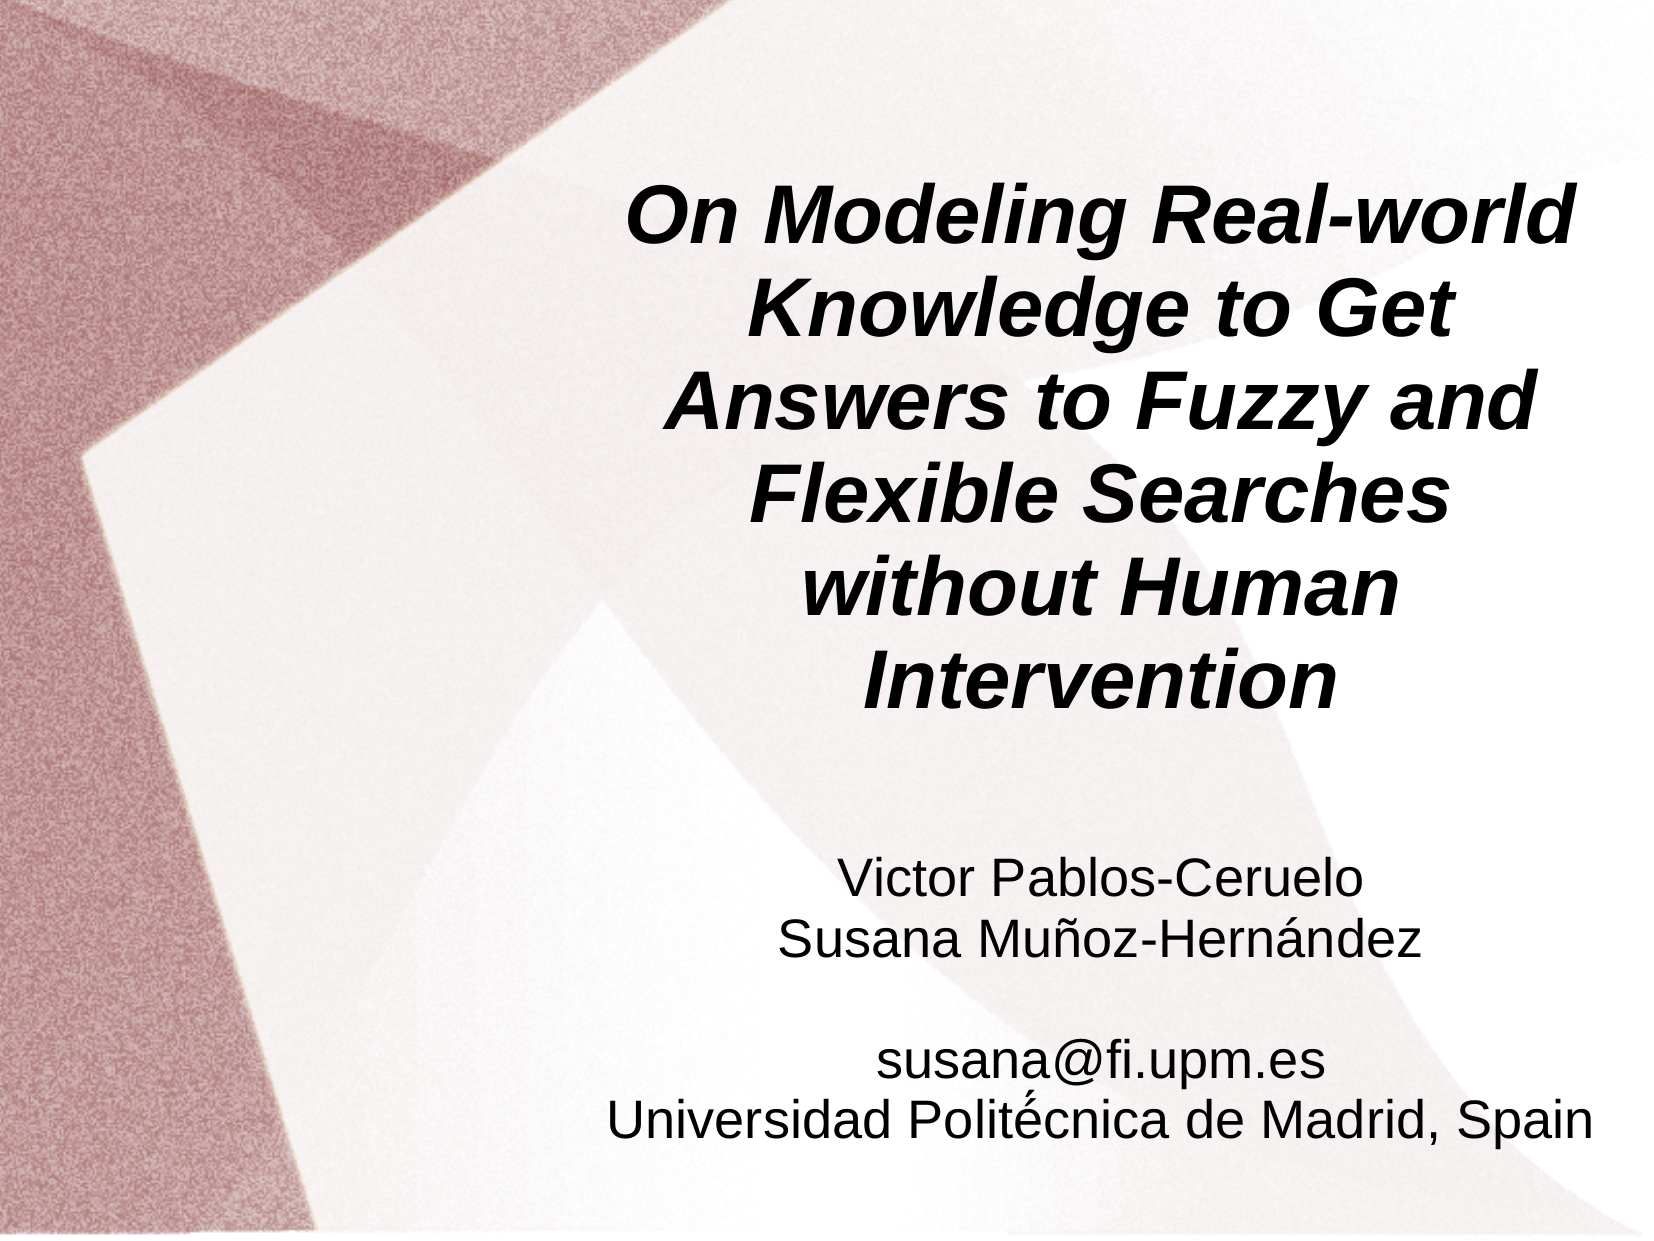

# On Modeling Real-world Knowledge to Get Answers to Fuzzy and
Flexible Searches without Human Intervention
Victor Pablos-Ceruelo
Susana Muñoz-Hernández
susana@fi.upm.es
Universidad Polité́cnica de Madrid, Spain